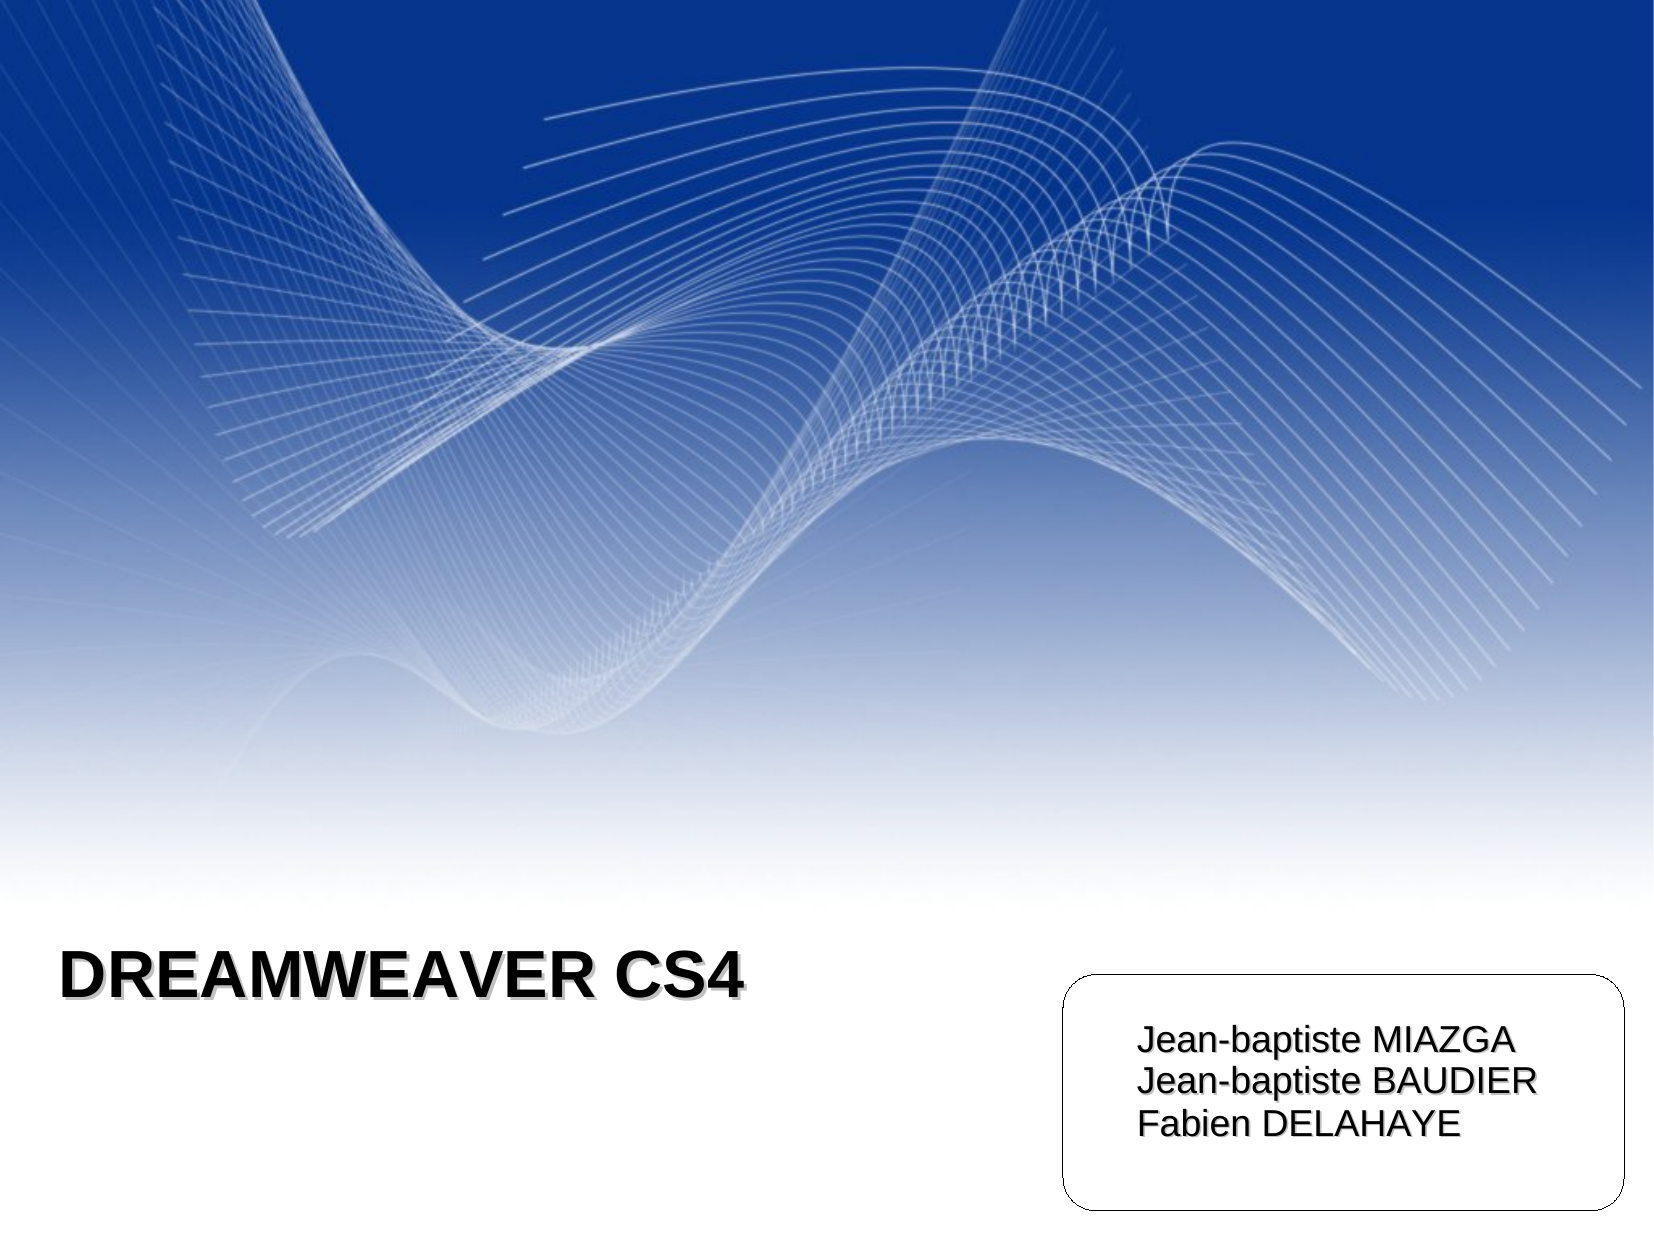

# DREAMWEAVER CS4
Jean-baptiste MIAZGA
Jean-baptiste BAUDIER
Fabien DELAHAYE